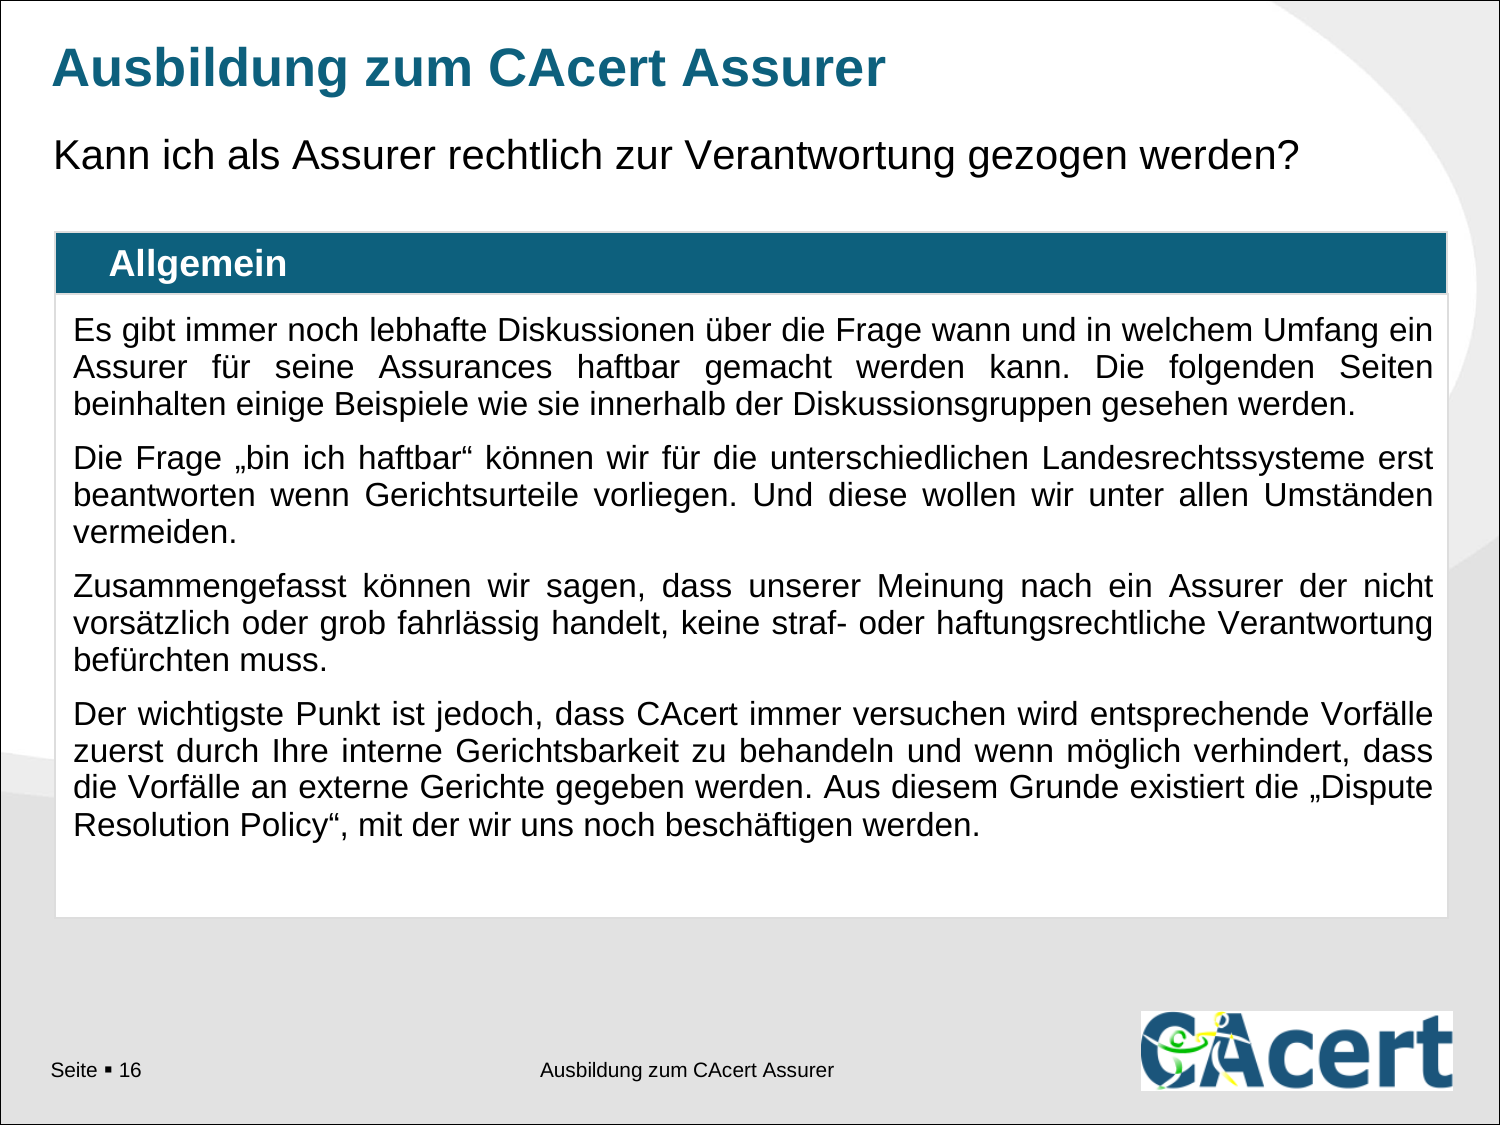

# Ausbildung zum CAcert Assurer
Kann ich als Assurer rechtlich zur Verantwortung gezogen werden?
Allgemein
Es gibt immer noch lebhafte Diskussionen über die Frage wann und in welchem Umfang ein Assurer für seine Assurances haftbar gemacht werden kann. Die folgenden Seiten beinhalten einige Beispiele wie sie innerhalb der Diskussionsgruppen gesehen werden.
Die Frage „bin ich haftbar“ können wir für die unterschiedlichen Landesrechtssysteme erst beantworten wenn Gerichtsurteile vorliegen. Und diese wollen wir unter allen Umständen vermeiden.
Zusammengefasst können wir sagen, dass unserer Meinung nach ein Assurer der nicht vorsätzlich oder grob fahrlässig handelt, keine straf- oder haftungsrechtliche Verantwortung befürchten muss.
Der wichtigste Punkt ist jedoch, dass CAcert immer versuchen wird entsprechende Vorfälle zuerst durch Ihre interne Gerichtsbarkeit zu behandeln und wenn möglich verhindert, dass die Vorfälle an externe Gerichte gegeben werden. Aus diesem Grunde existiert die „Dispute Resolution Policy“, mit der wir uns noch beschäftigen werden.
Ausbildung zum CAcert Assurer